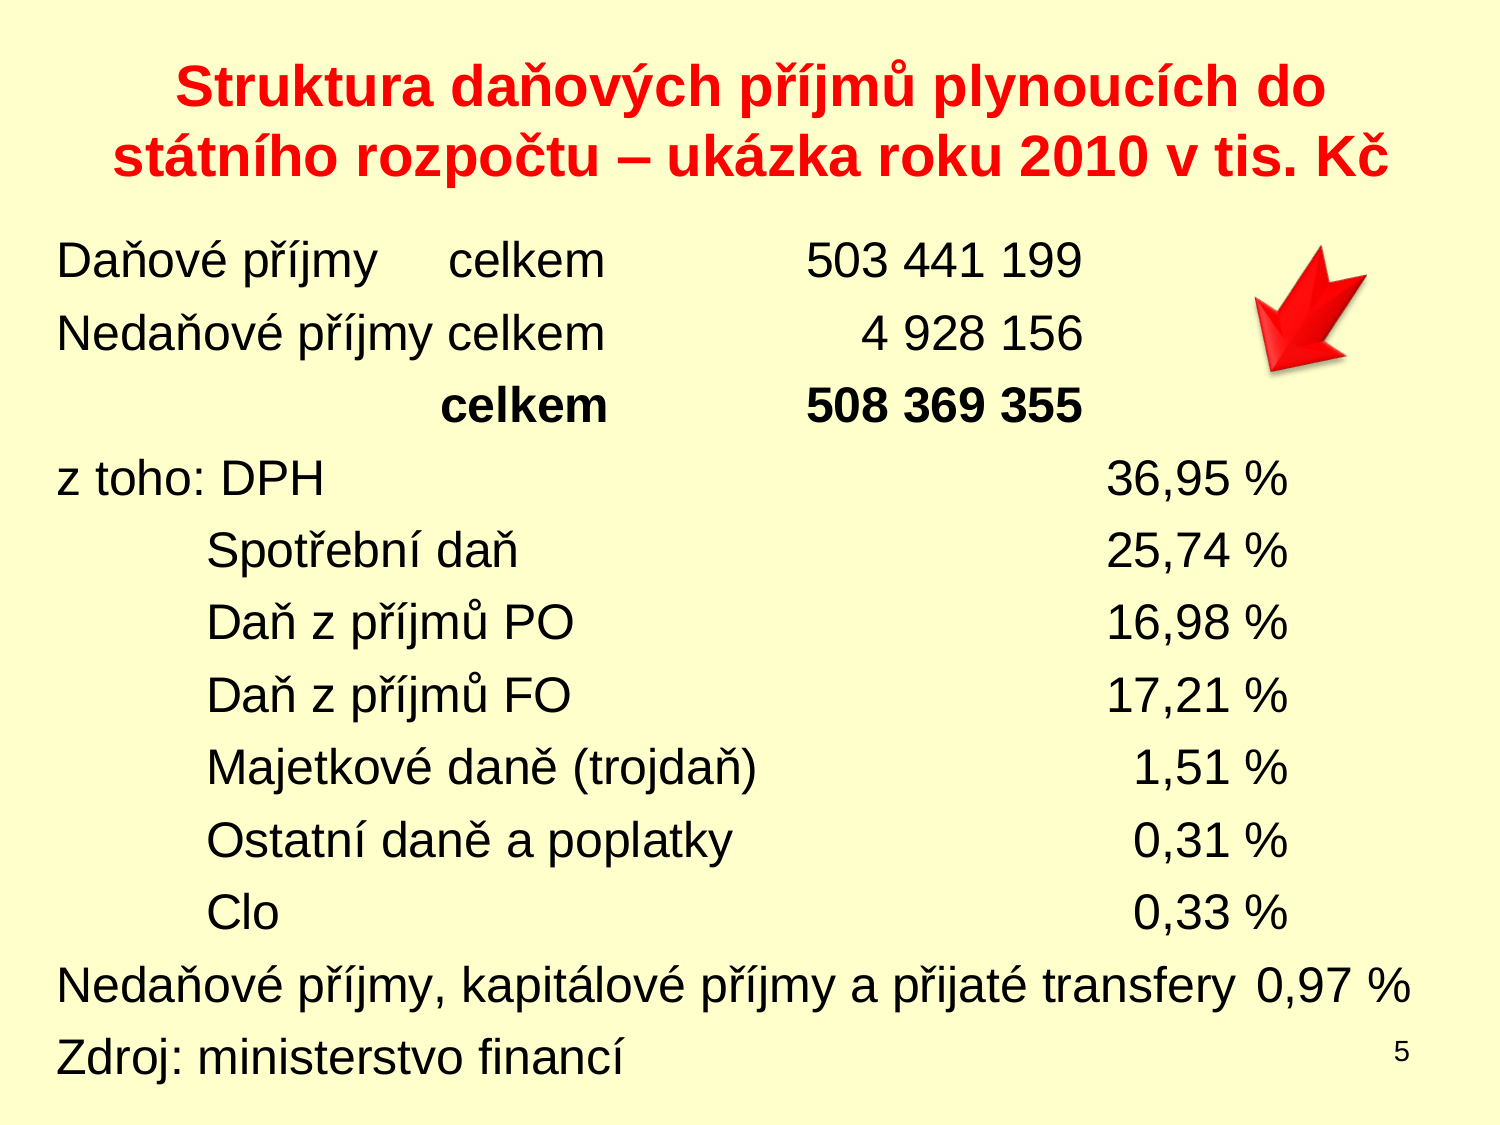

# Struktura daňových příjmů plynoucích do státního rozpočtu ‒ ukázka roku 2010 v tis. Kč
Daňové příjmy celkem		503 441 199
Nedaňové příjmy celkem	 	 4 928 156
			 celkem		508 369 355
z toho: DPH						36,95 %
		Spotřební daň				25,74 %
		Daň z příjmů PO				16,98 %
		Daň z příjmů FO				17,21 %
		Majetkové daně (trojdaň)	 		 1,51 %
		Ostatní daně a poplatky	 		 0,31 %
		Clo				 		 0,33 %
Nedaňové příjmy, kapitálové příjmy a přijaté transfery	0,97 %
Zdroj: ministerstvo financí